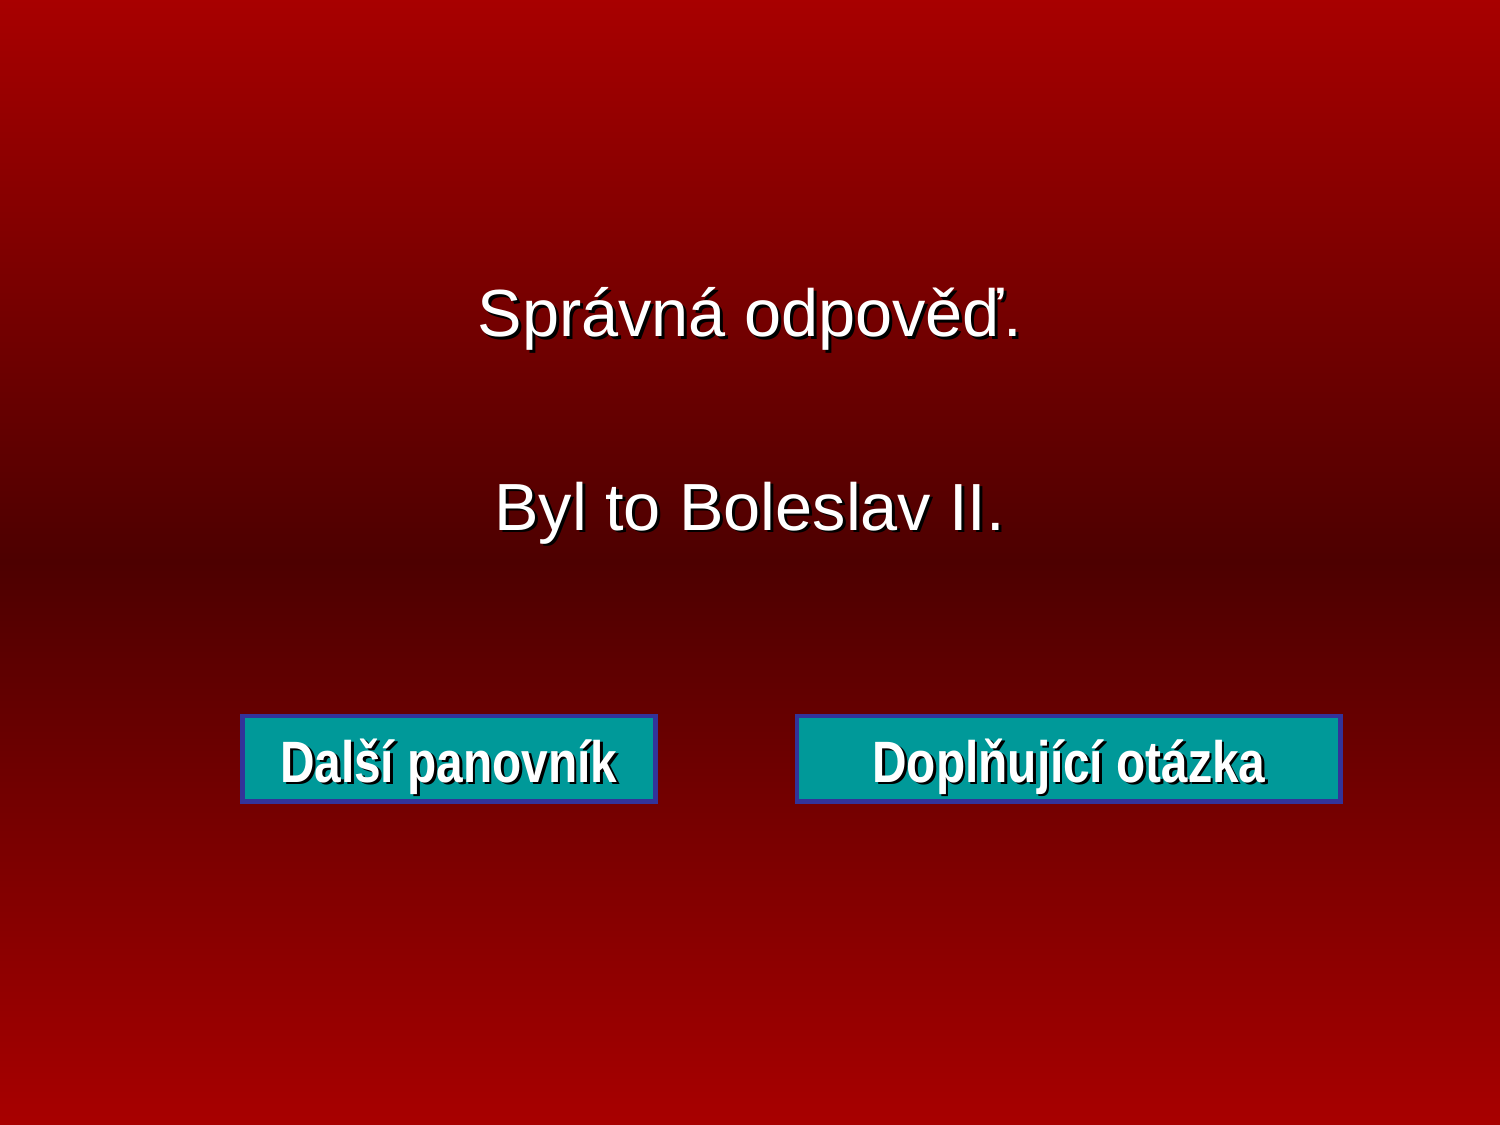

#
Správná odpověď.
Byl to Boleslav II.
Další panovník
Doplňující otázka